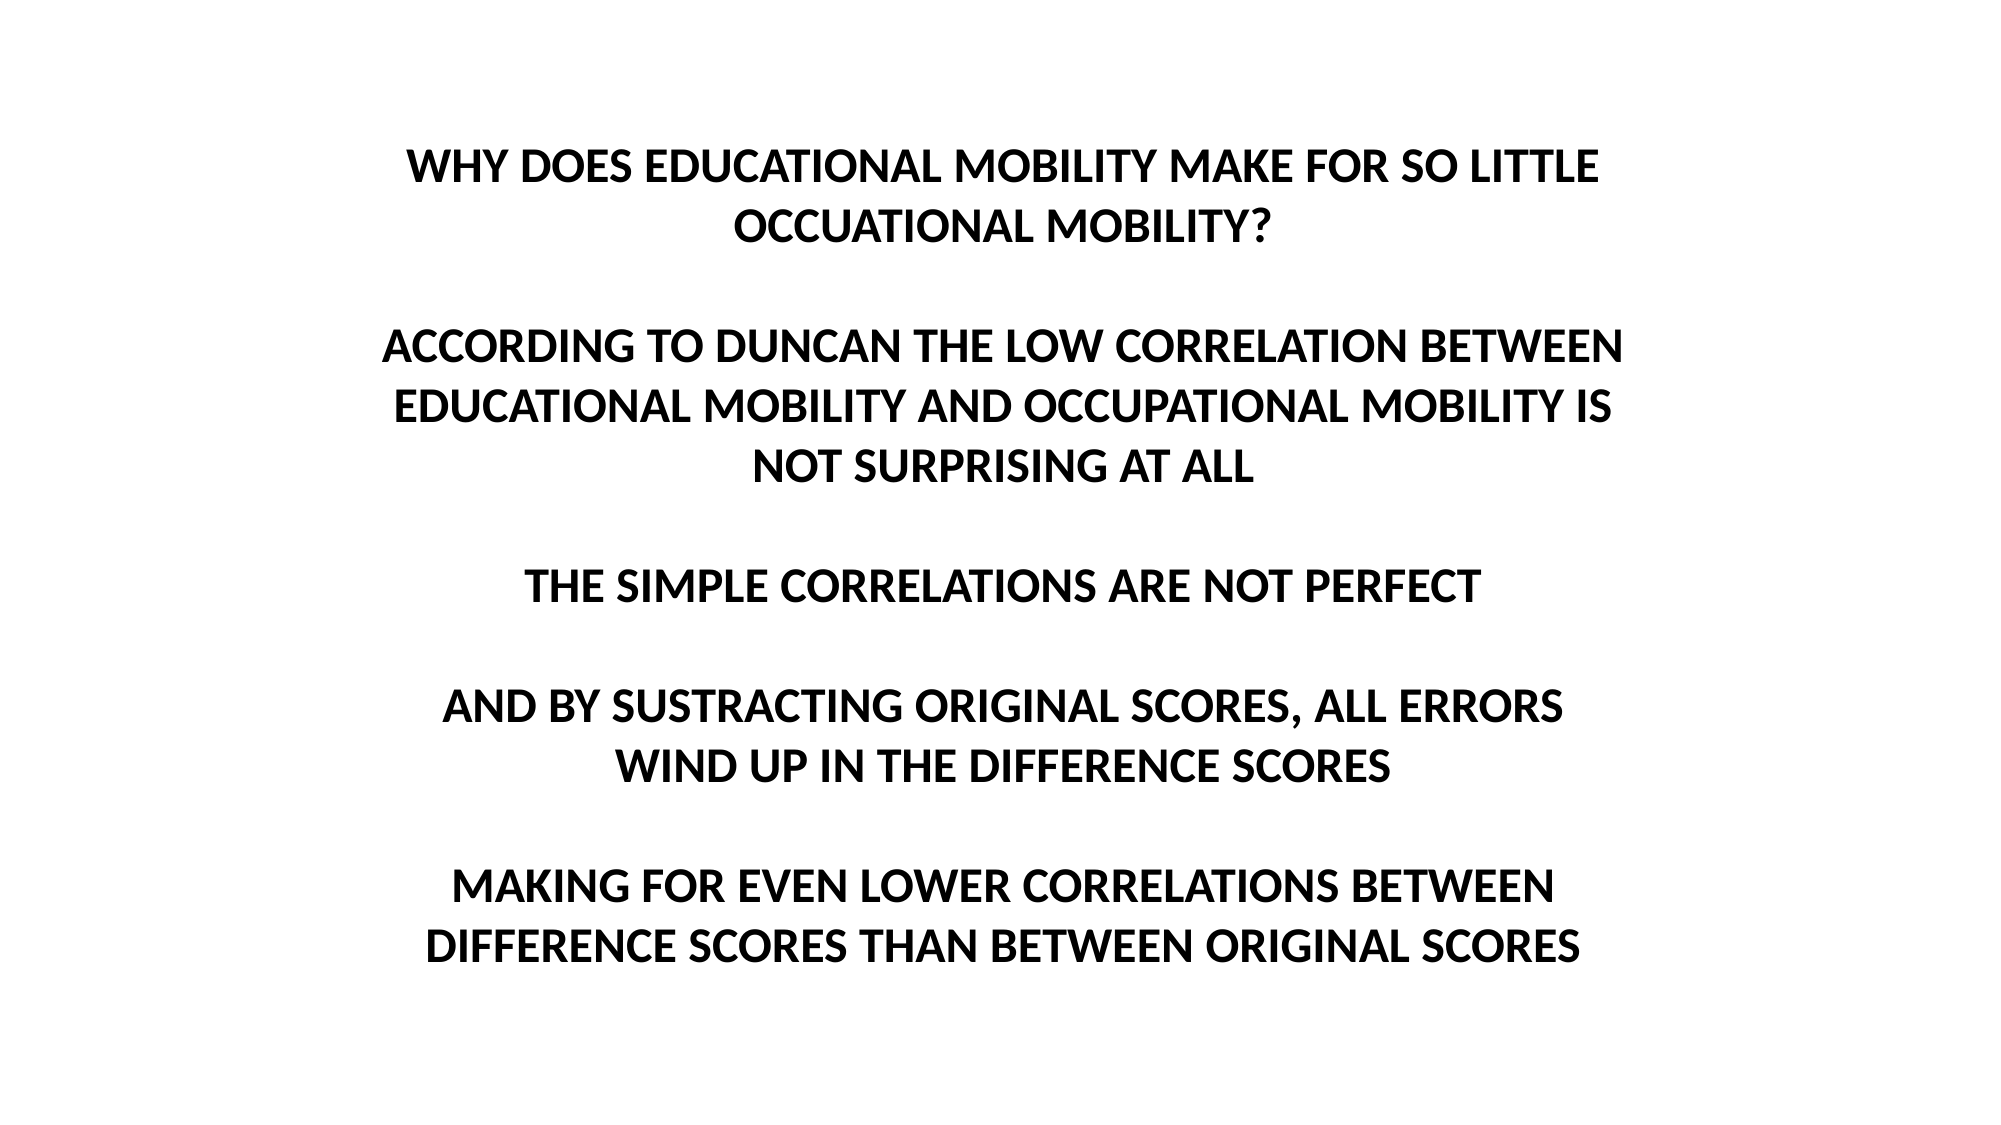

WHY DOES EDUCATIONAL MOBILITY MAKE FOR SO LITTLE OCCUATIONAL MOBILITY?
ACCORDING TO DUNCAN THE LOW CORRELATION BETWEEN EDUCATIONAL MOBILITY AND OCCUPATIONAL MOBILITY IS NOT SURPRISING AT ALL
THE SIMPLE CORRELATIONS ARE NOT PERFECT
AND BY SUSTRACTING ORIGINAL SCORES, ALL ERRORS WIND UP IN THE DIFFERENCE SCORES
MAKING FOR EVEN LOWER CORRELATIONS BETWEEN DIFFERENCE SCORES THAN BETWEEN ORIGINAL SCORES